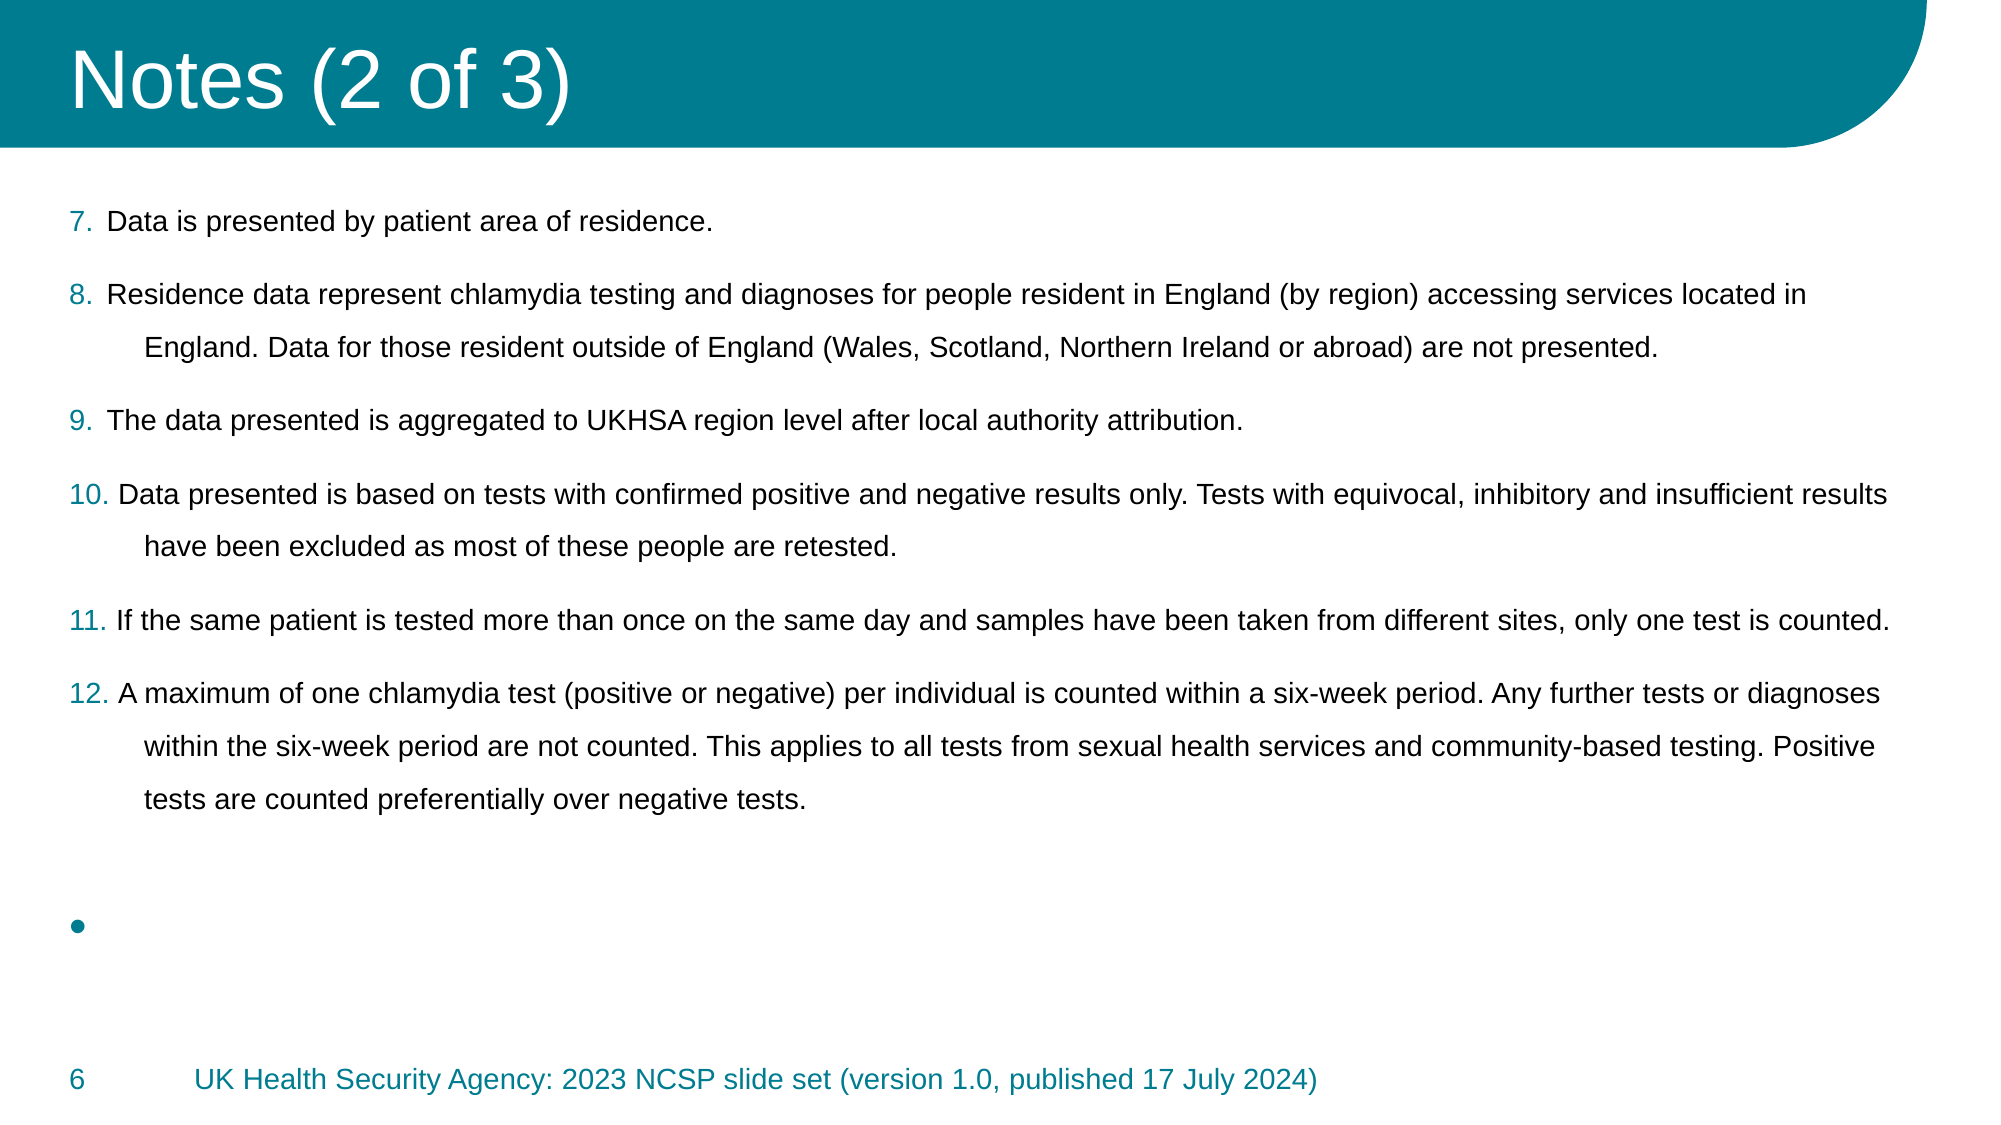

# Notes (2 of 3)
Data is presented by patient area of residence.
Residence data represent chlamydia testing and diagnoses for people resident in England (by region) accessing services located in England. Data for those resident outside of England (Wales, Scotland, Northern Ireland or abroad) are not presented.
The data presented is aggregated to UKHSA region level after local authority attribution.
 Data presented is based on tests with confirmed positive and negative results only. Tests with equivocal, inhibitory and insufficient results have been excluded as most of these people are retested.
 If the same patient is tested more than once on the same day and samples have been taken from different sites, only one test is counted.
 A maximum of one chlamydia test (positive or negative) per individual is counted within a six-week period. Any further tests or diagnoses within the six-week period are not counted. This applies to all tests from sexual health services and community-based testing. Positive tests are counted preferentially over negative tests.
UK Health Security Agency: 2023 NCSP slide set (version 1.0, published 17 July 2024)
6